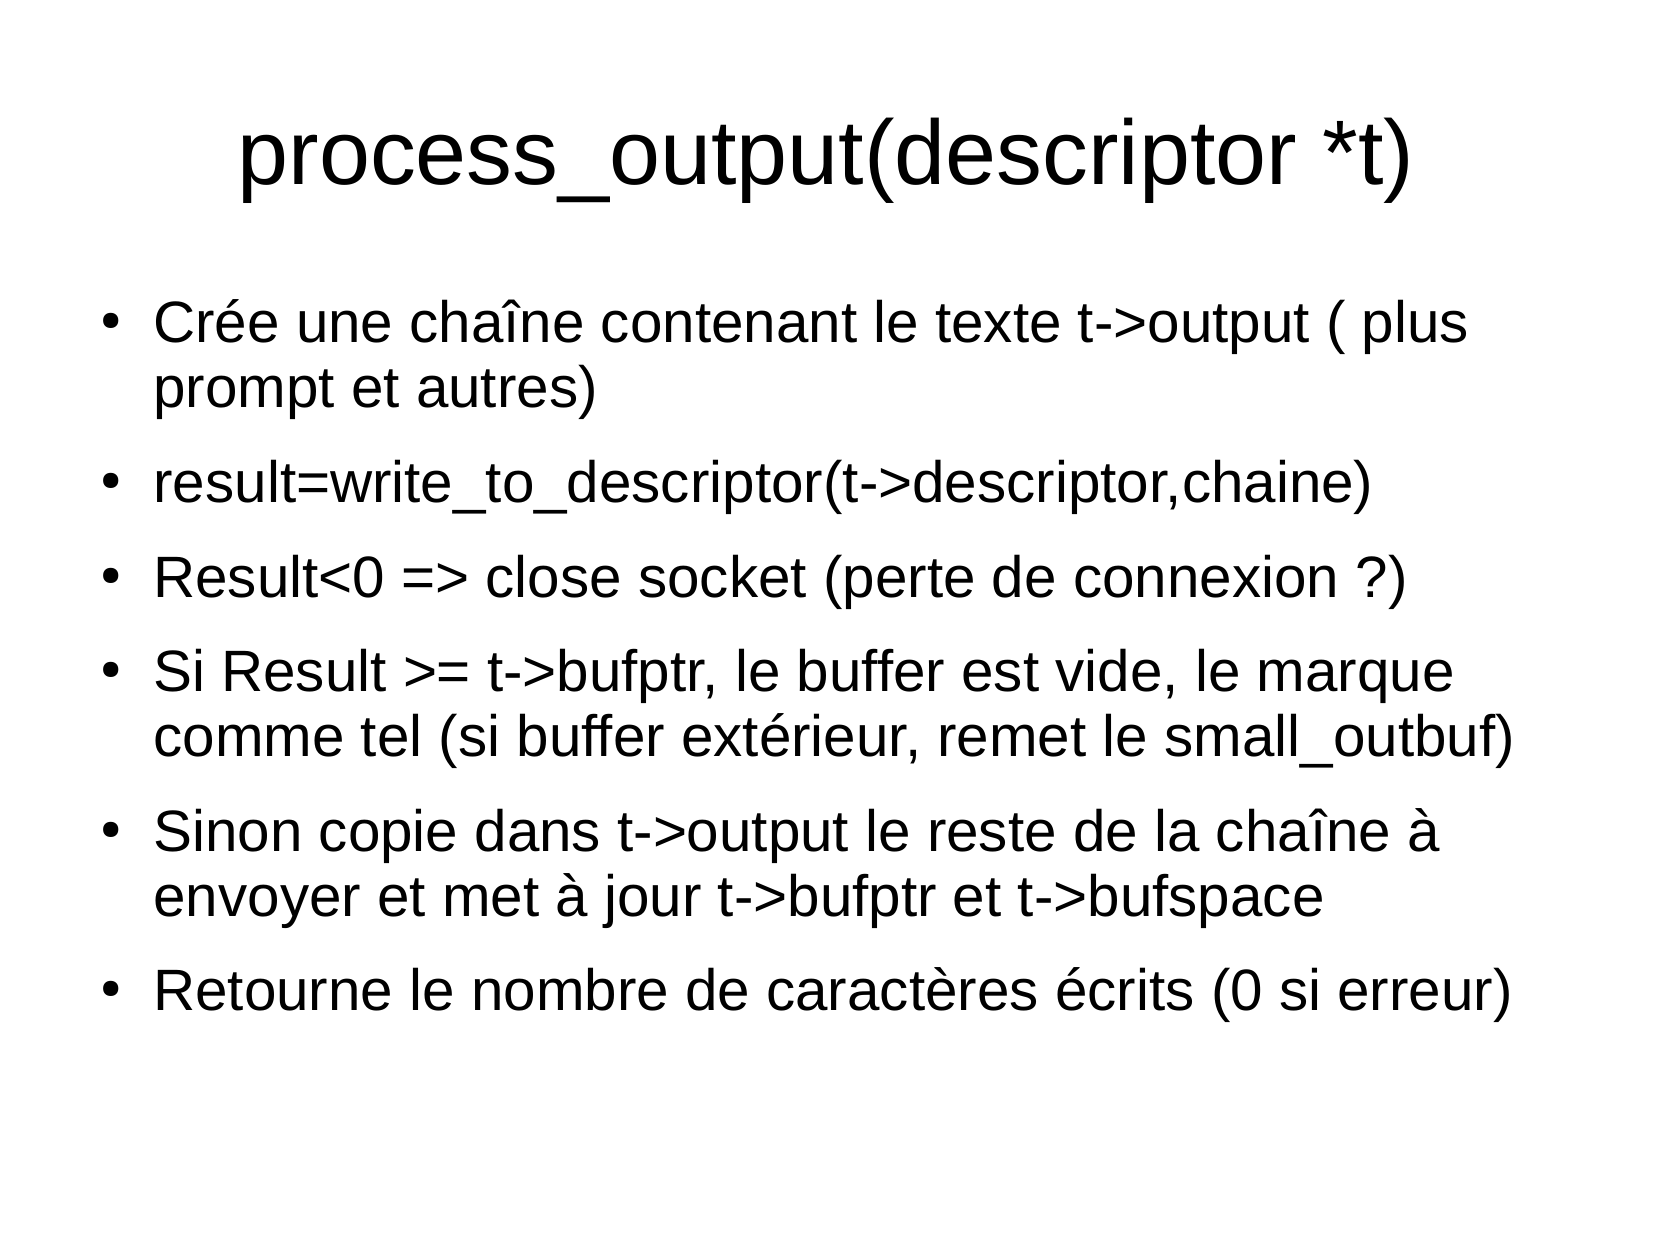

# process_output(descriptor *t)
Crée une chaîne contenant le texte t->output ( plus prompt et autres)
result=write_to_descriptor(t->descriptor,chaine)
Result<0 => close socket (perte de connexion ?)
Si Result >= t->bufptr, le buffer est vide, le marque comme tel (si buffer extérieur, remet le small_outbuf)
Sinon copie dans t->output le reste de la chaîne à envoyer et met à jour t->bufptr et t->bufspace
Retourne le nombre de caractères écrits (0 si erreur)